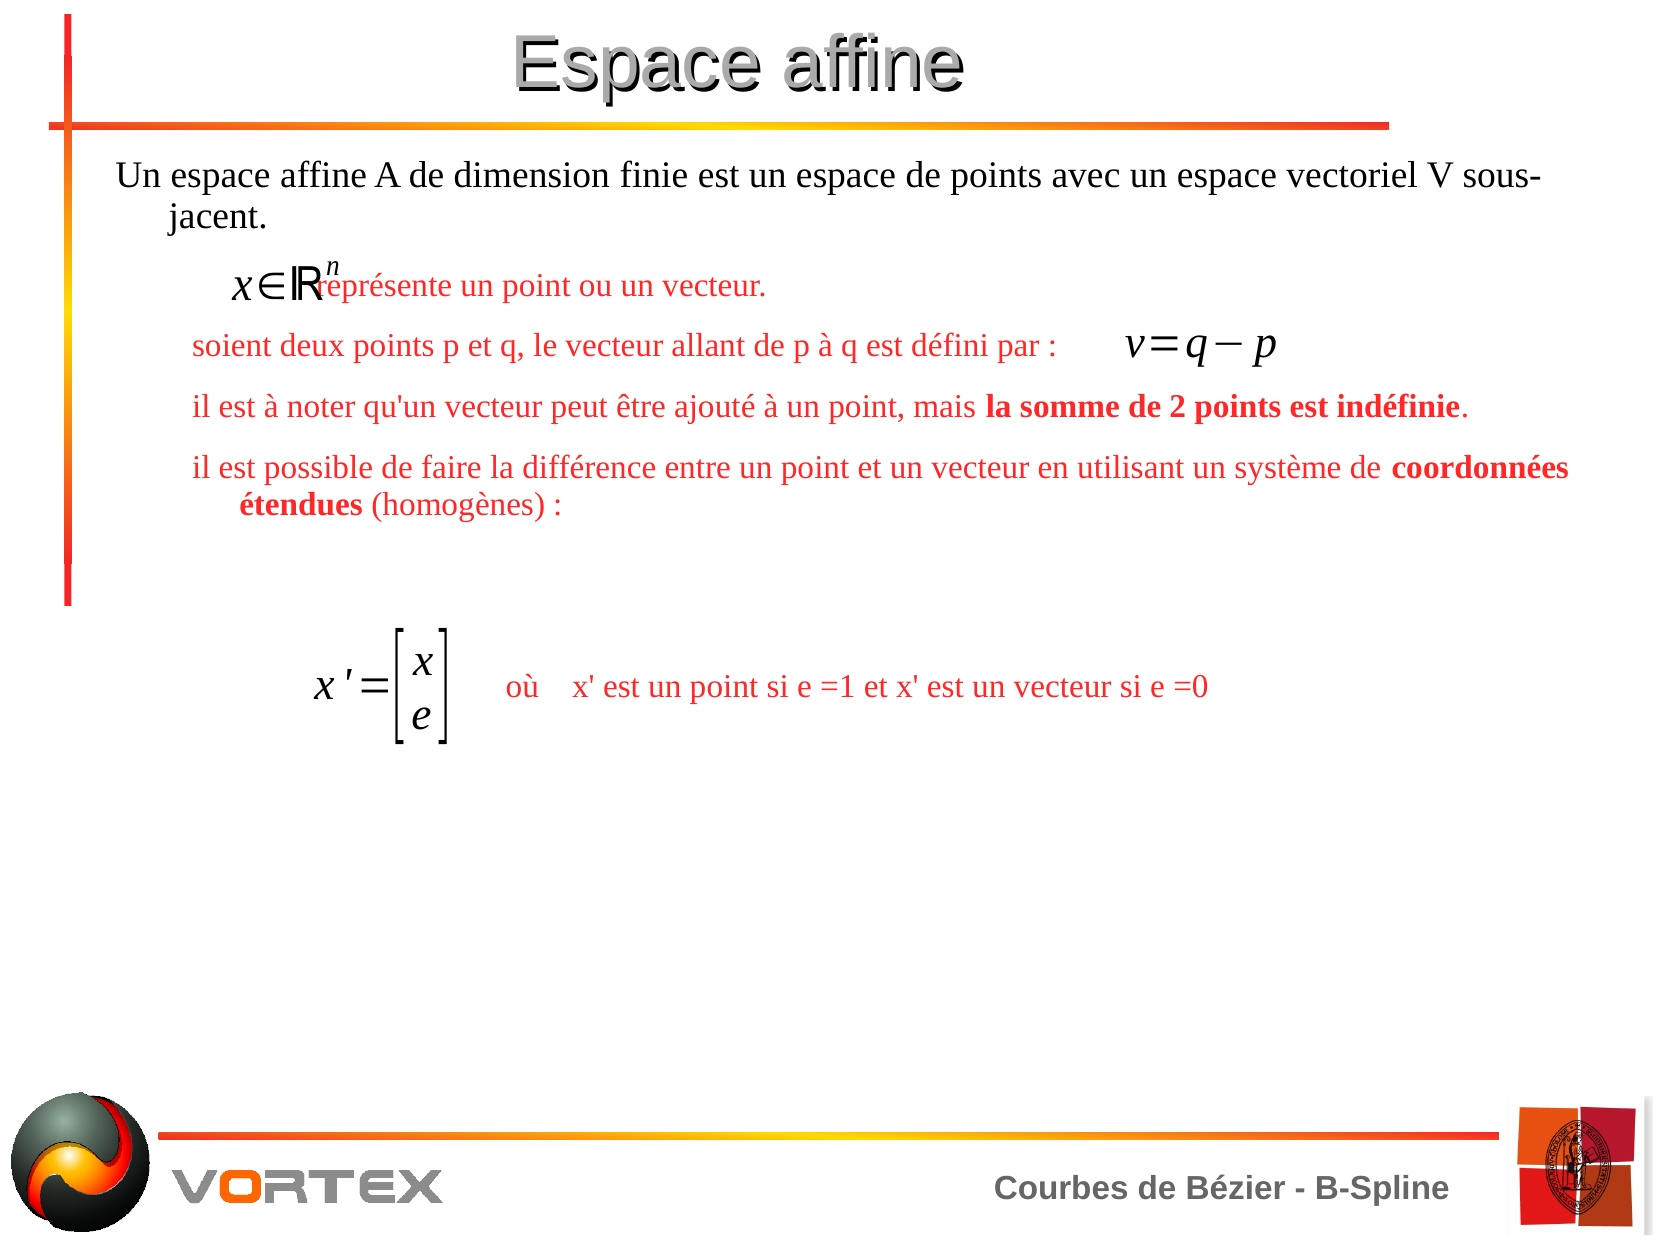

# Espace affine
Un espace affine A de dimension finie est un espace de points avec un espace vectoriel V sous-jacent.
 représente un point ou un vecteur.
soient deux points p et q, le vecteur allant de p à q est défini par :
il est à noter qu'un vecteur peut être ajouté à un point, mais la somme de 2 points est indéfinie.
il est possible de faire la différence entre un point et un vecteur en utilisant un système de coordonnées étendues (homogènes) :
 où x' est un point si e =1 et x' est un vecteur si e =0